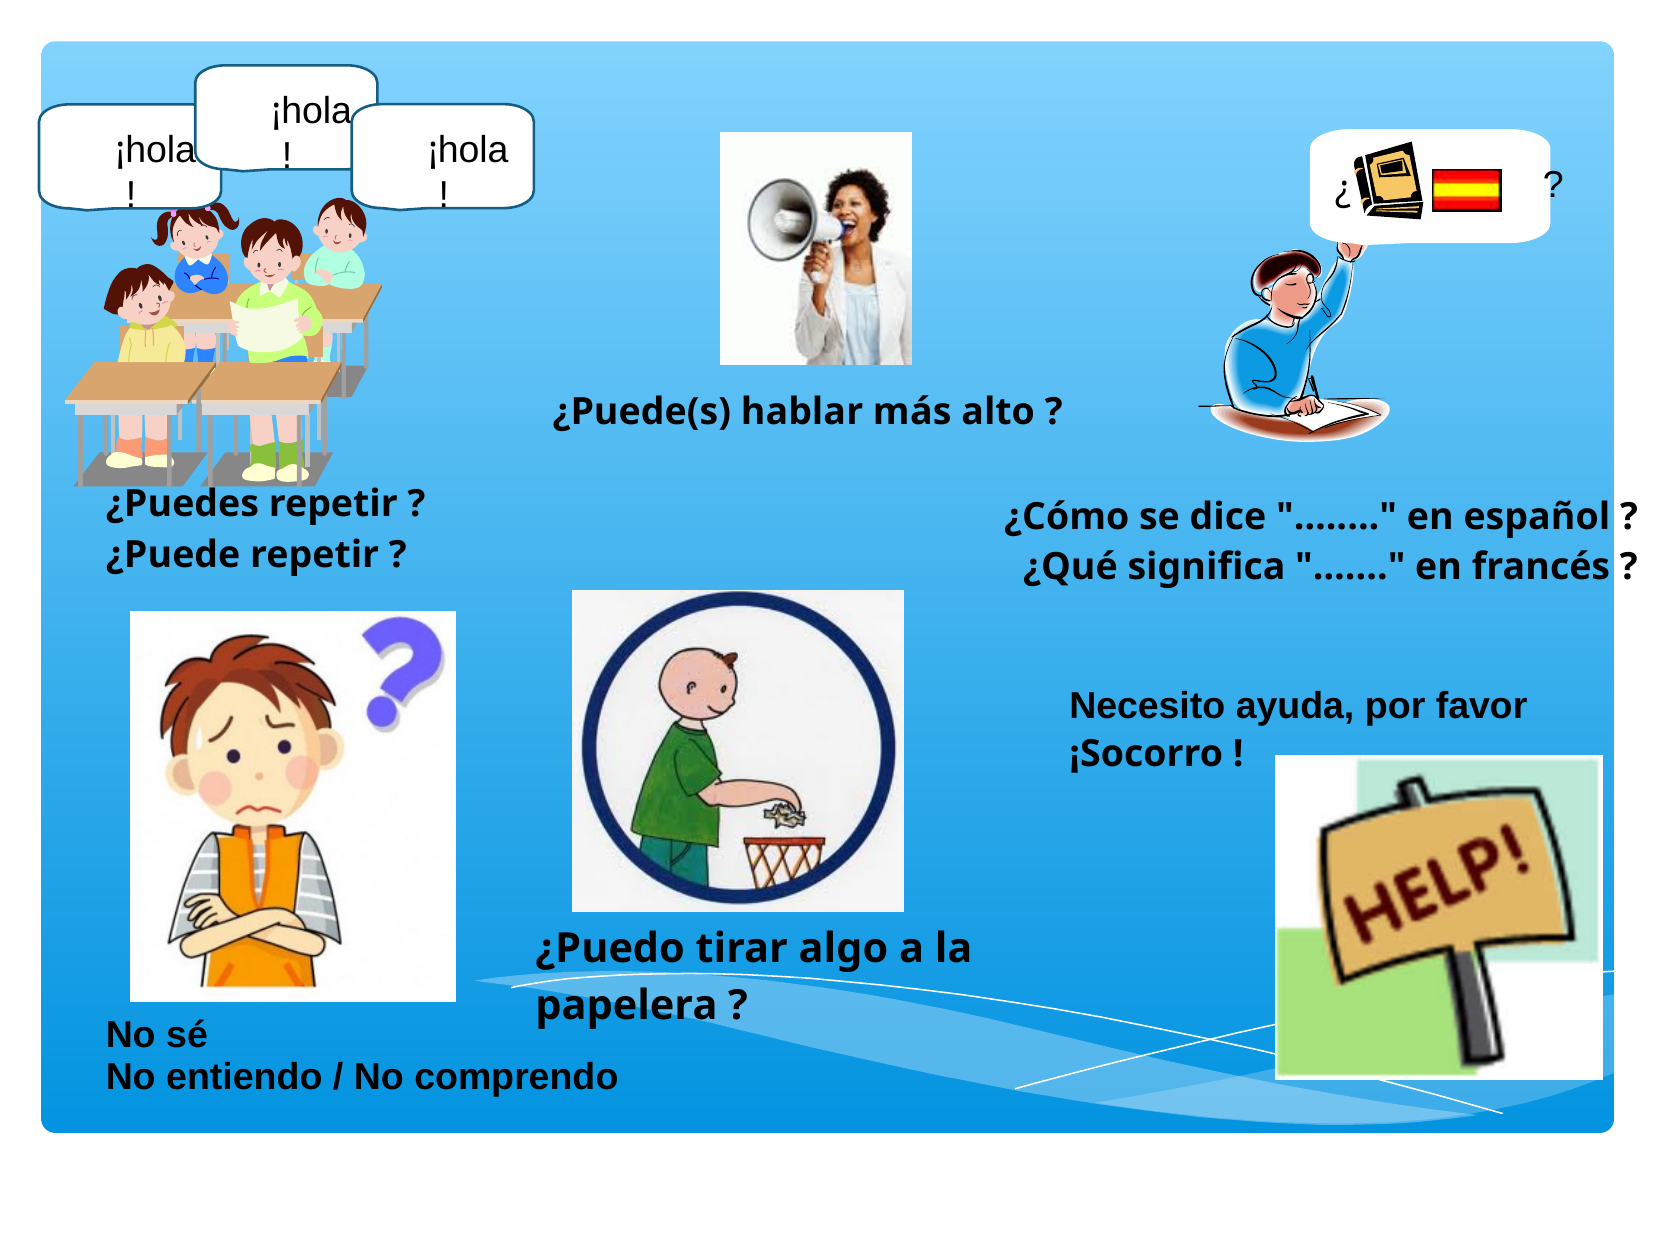

¡hola !
¡hola !
¡hola !
¿
?
¿Puede(s) hablar más alto ?
¿Puedes repetir ?
¿Puede repetir ?
¿Cómo se dice "…....." en español ?
¿Qué significa "…...." en francés ?
Necesito ayuda, por favor
¡Socorro !
¿Puedo tirar algo a la papelera ?
No sé
No entiendo / No comprendo